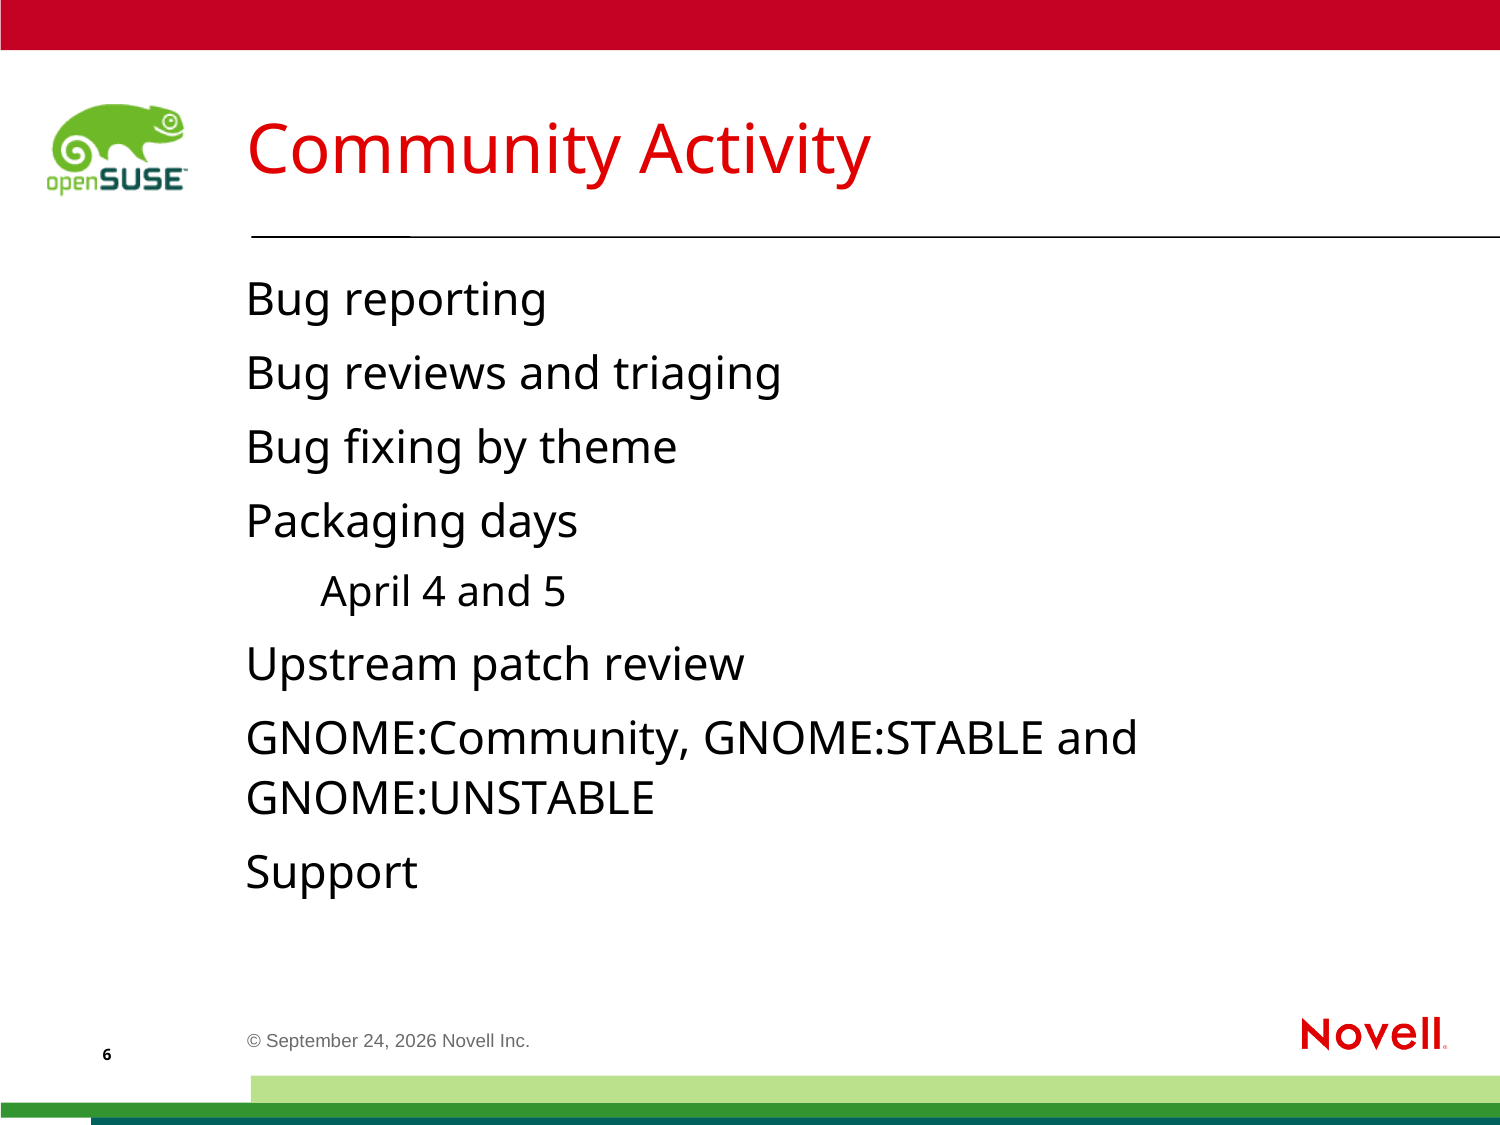

# Community Activity
Bug reporting
Bug reviews and triaging
Bug fixing by theme
Packaging days
April 4 and 5
Upstream patch review
GNOME:Community, GNOME:STABLE and GNOME:UNSTABLE
Support